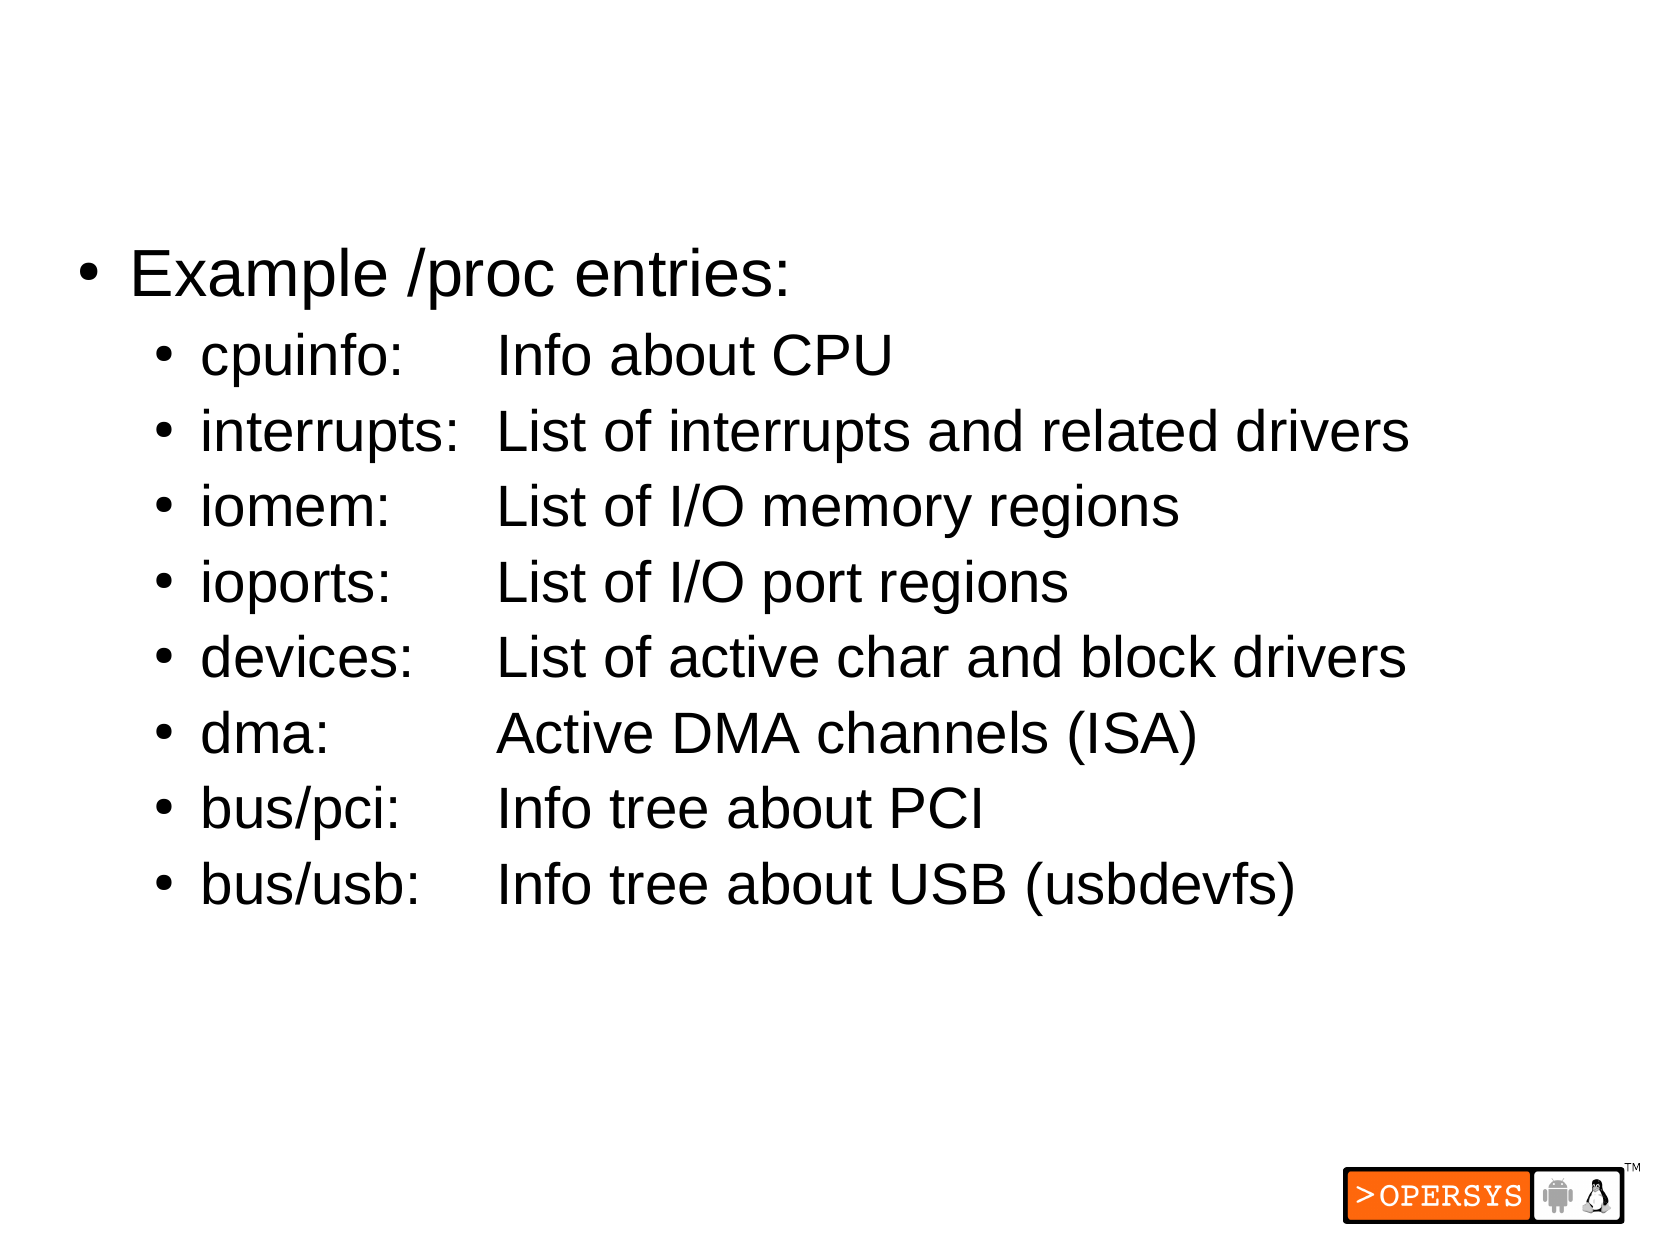

# Example /proc entries:
cpuinfo:		Info about CPU
interrupts:	List of interrupts and related drivers
iomem:		List of I/O memory regions
ioports:		List of I/O port regions
devices:		List of active char and block drivers
dma:			Active DMA channels (ISA)
bus/pci:		Info tree about PCI
bus/usb:		Info tree about USB (usbdevfs)